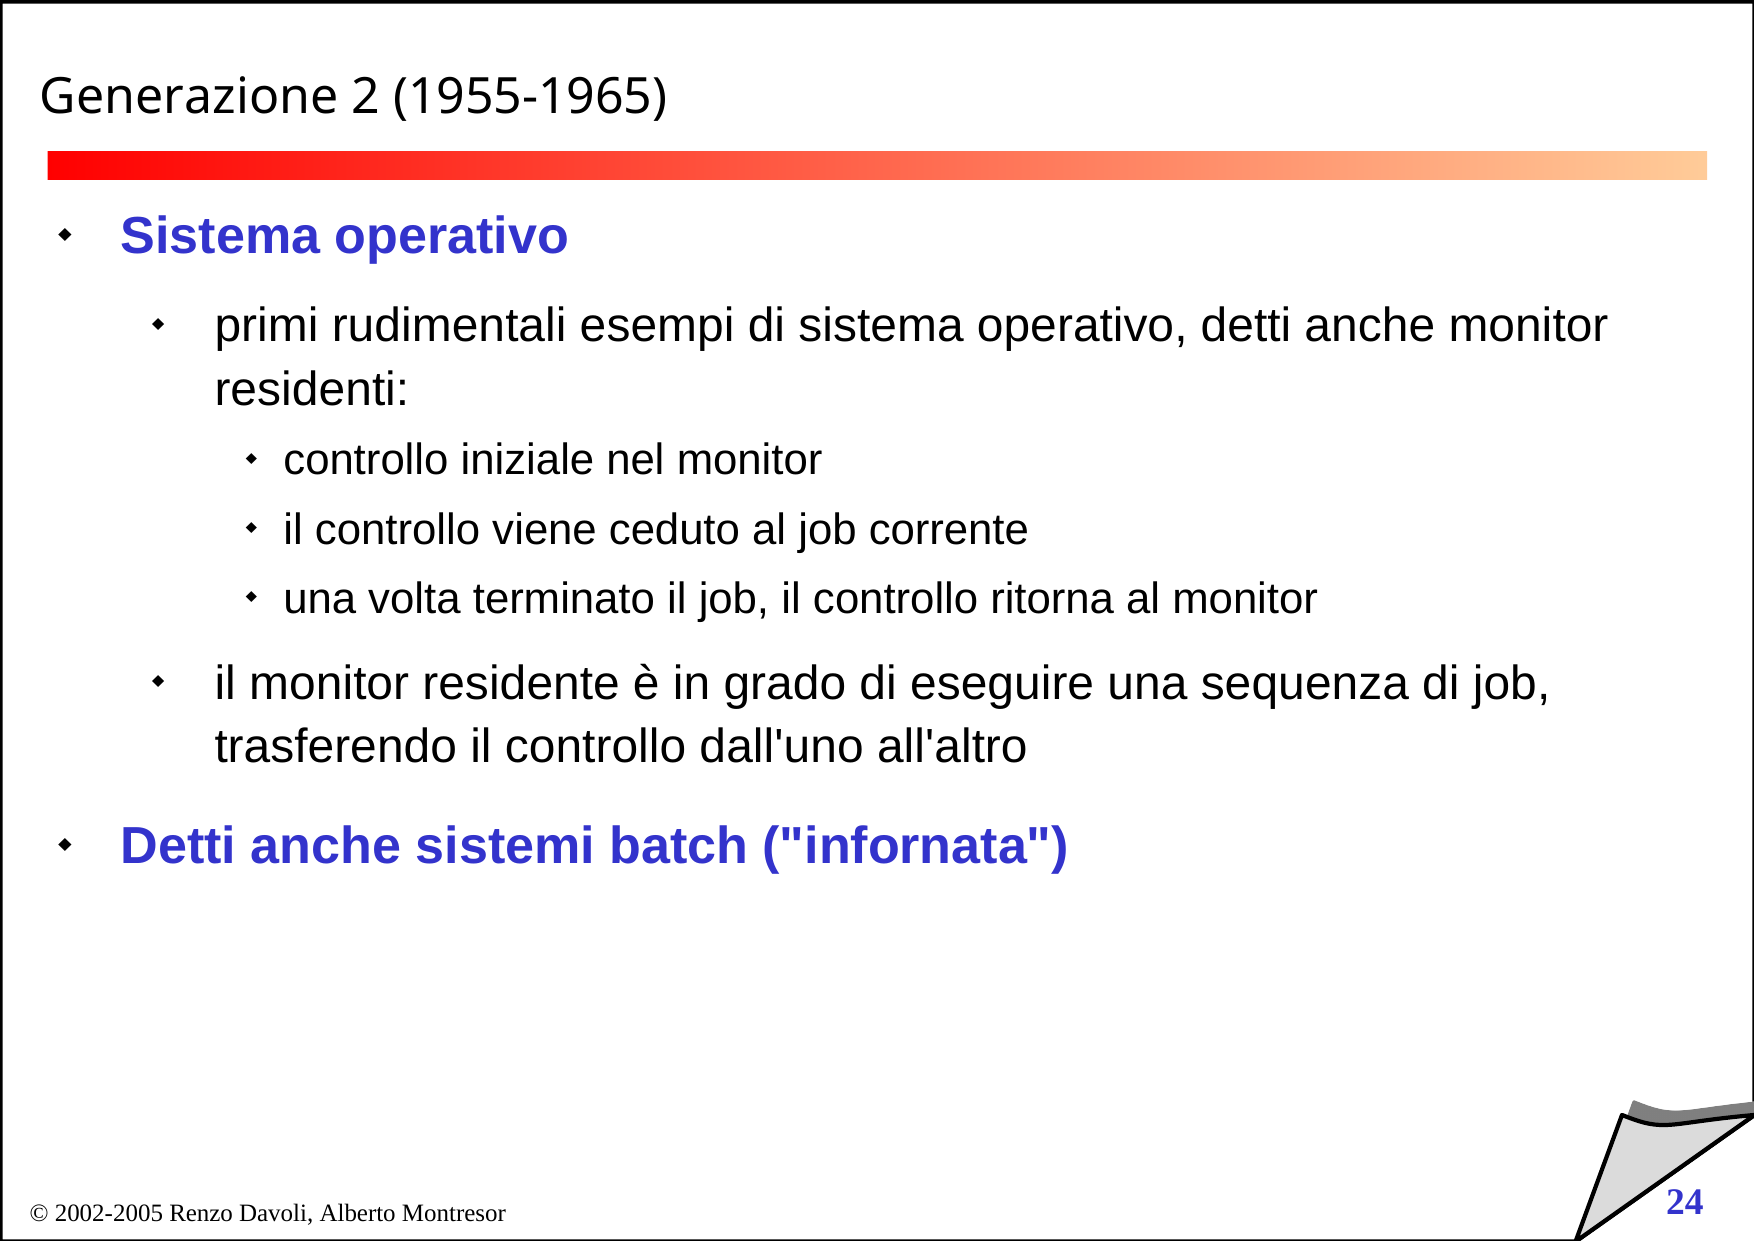

# Generazione 2 (1955-1965)
Sistema operativo
primi rudimentali esempi di sistema operativo, detti anche monitor residenti:
controllo iniziale nel monitor
il controllo viene ceduto al job corrente
una volta terminato il job, il controllo ritorna al monitor
il monitor residente è in grado di eseguire una sequenza di job, trasferendo il controllo dall'uno all'altro
Detti anche sistemi batch ("infornata")